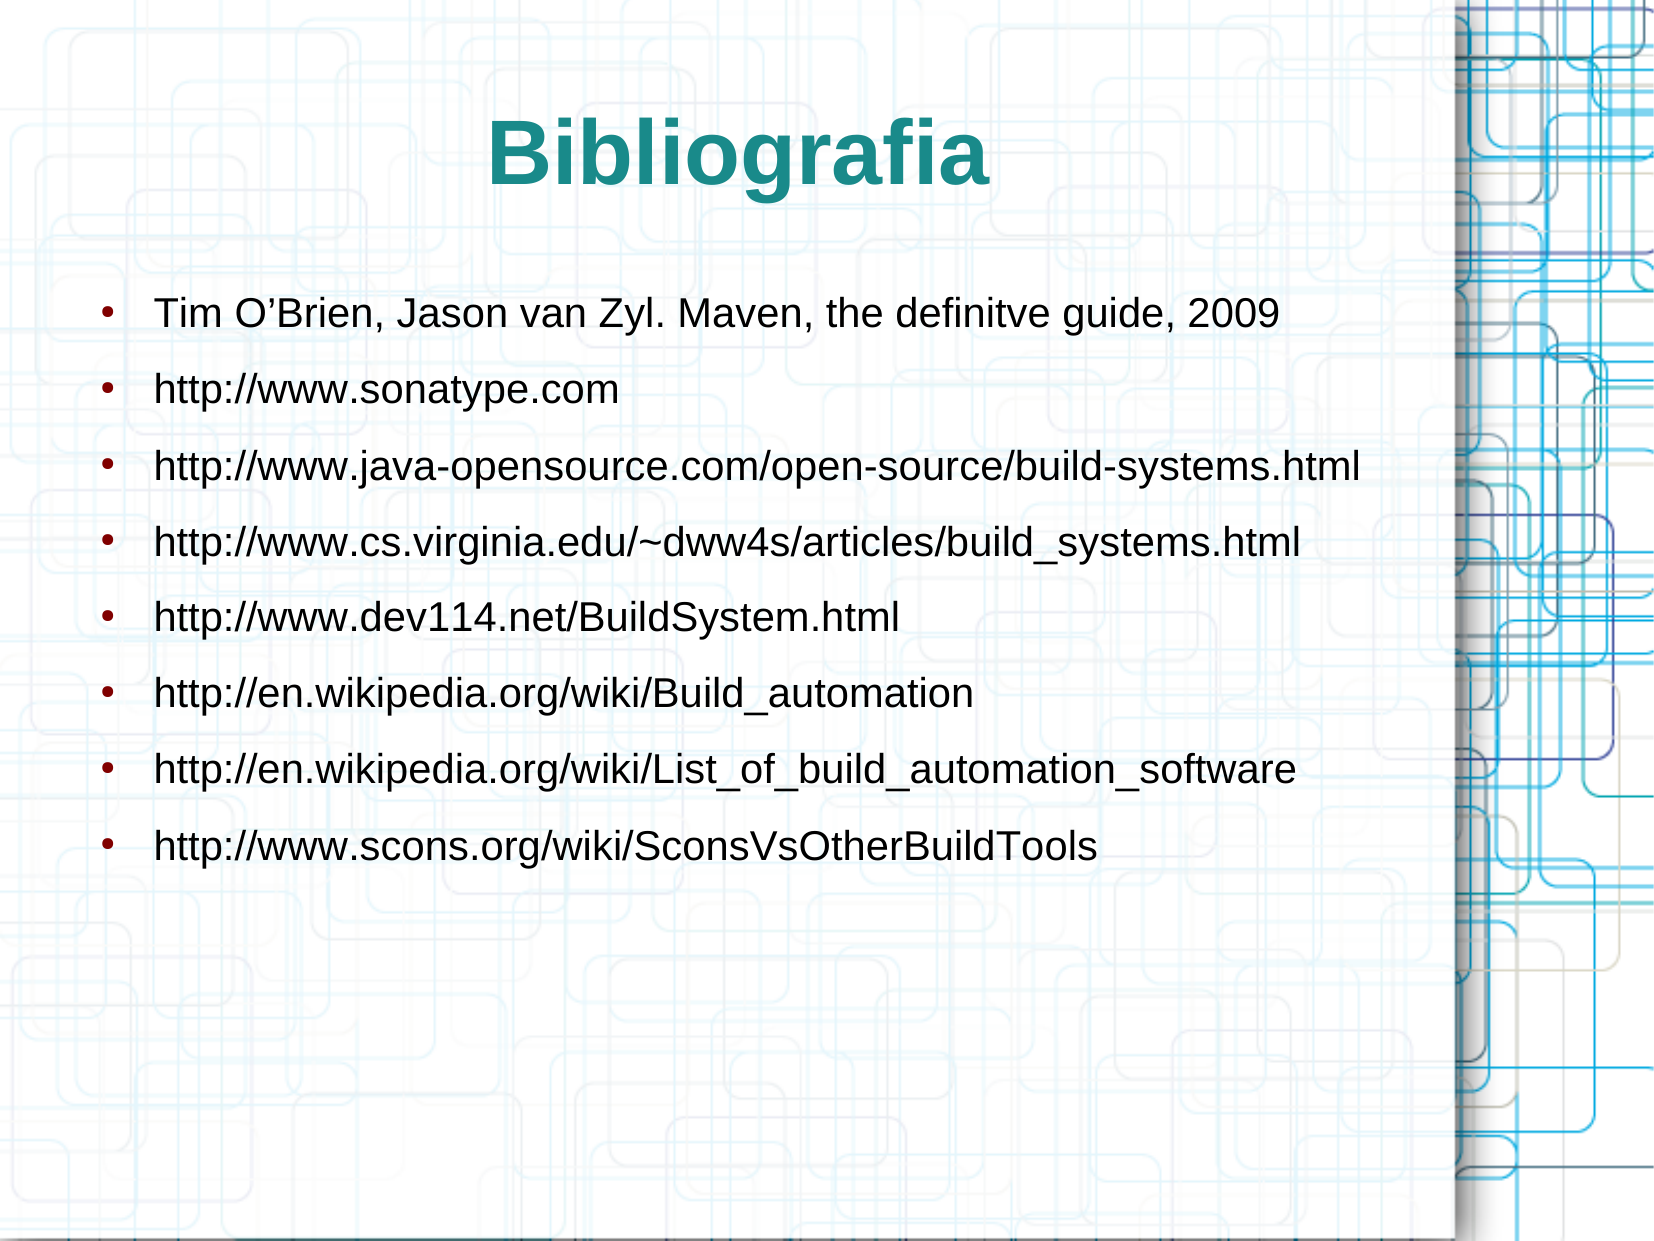

# Bibliografia
Tim O’Brien, Jason van Zyl. Maven, the definitve guide, 2009
http://www.sonatype.com
http://www.java-opensource.com/open-source/build-systems.html
http://www.cs.virginia.edu/~dww4s/articles/build_systems.html
http://www.dev114.net/BuildSystem.html
http://en.wikipedia.org/wiki/Build_automation
http://en.wikipedia.org/wiki/List_of_build_automation_software
http://www.scons.org/wiki/SconsVsOtherBuildTools